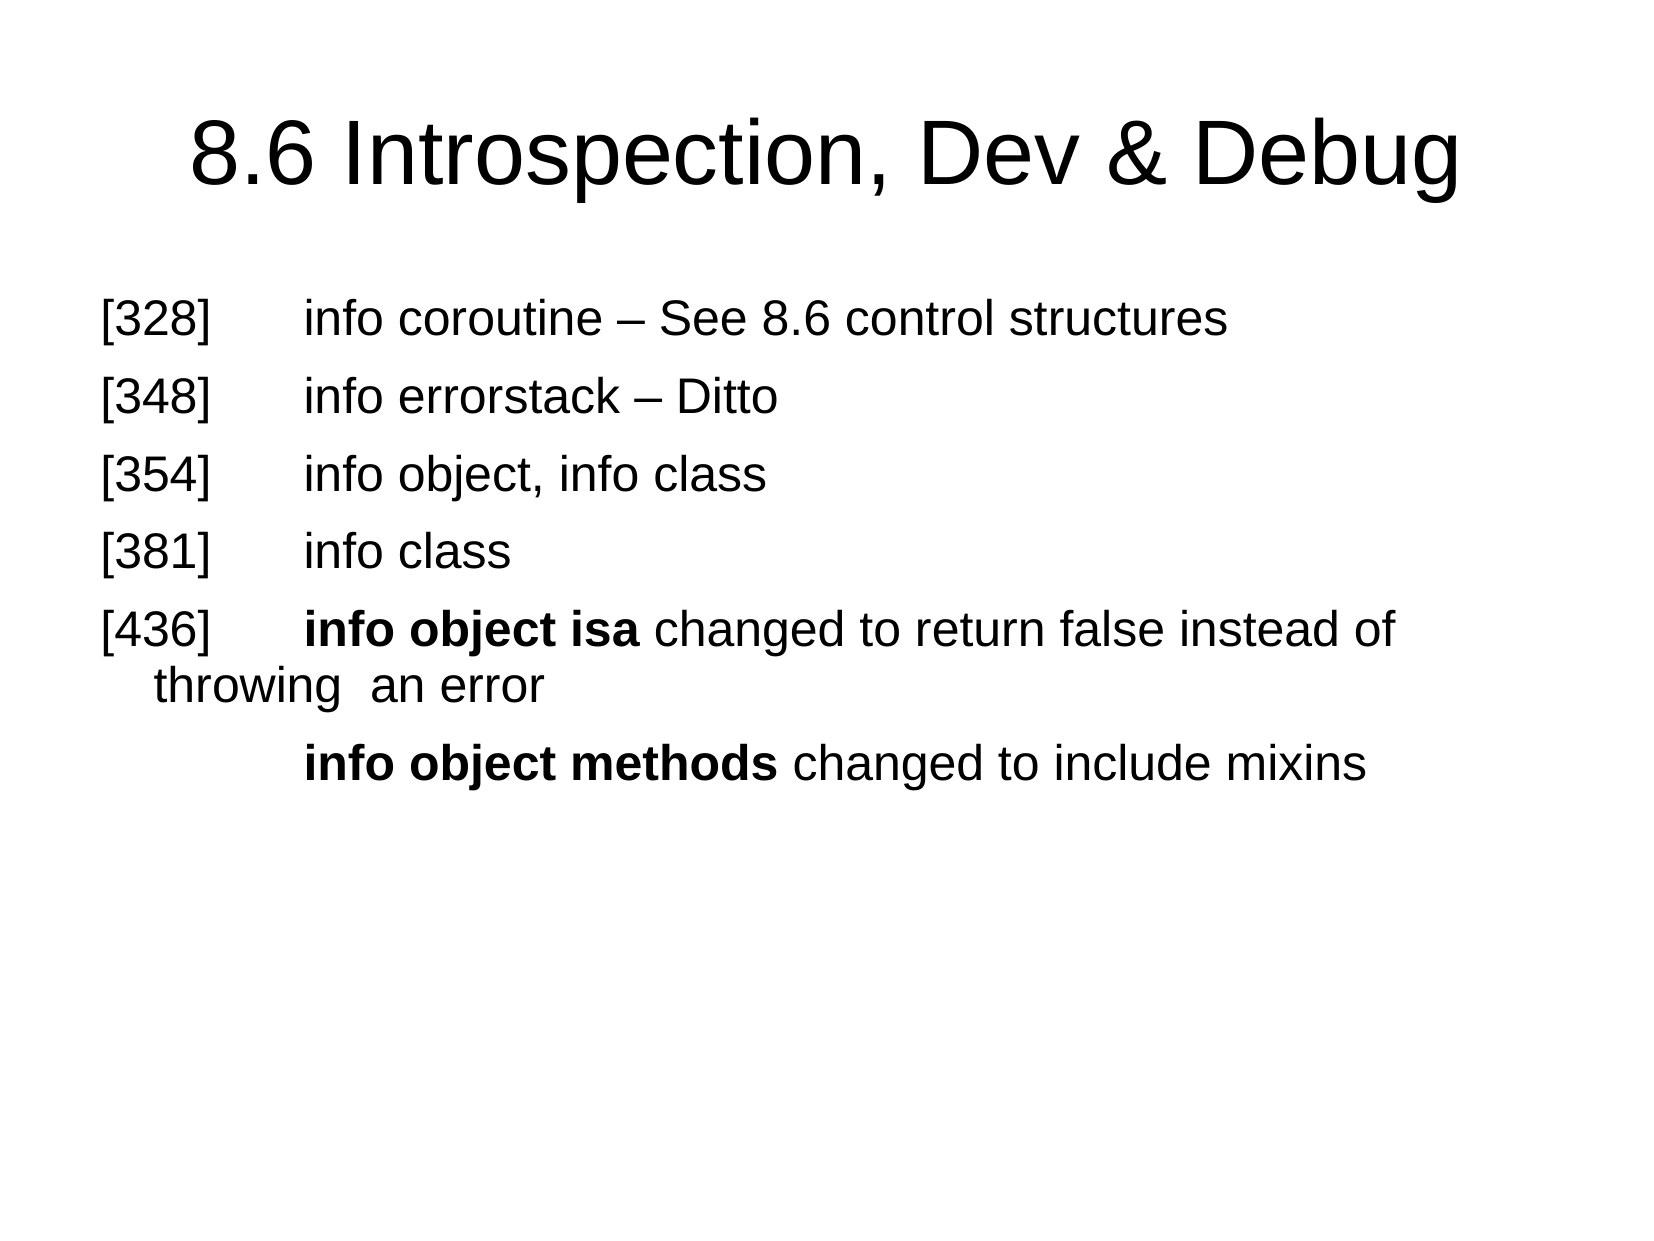

# 8.6 Introspection, Dev & Debug
[328]		info coroutine – See 8.6 control structures
[348]		info errorstack – Ditto
[354]		info object, info class
[381]		info class
[436]		info object isa changed to return false instead of throwing an error
		info object methods changed to include mixins